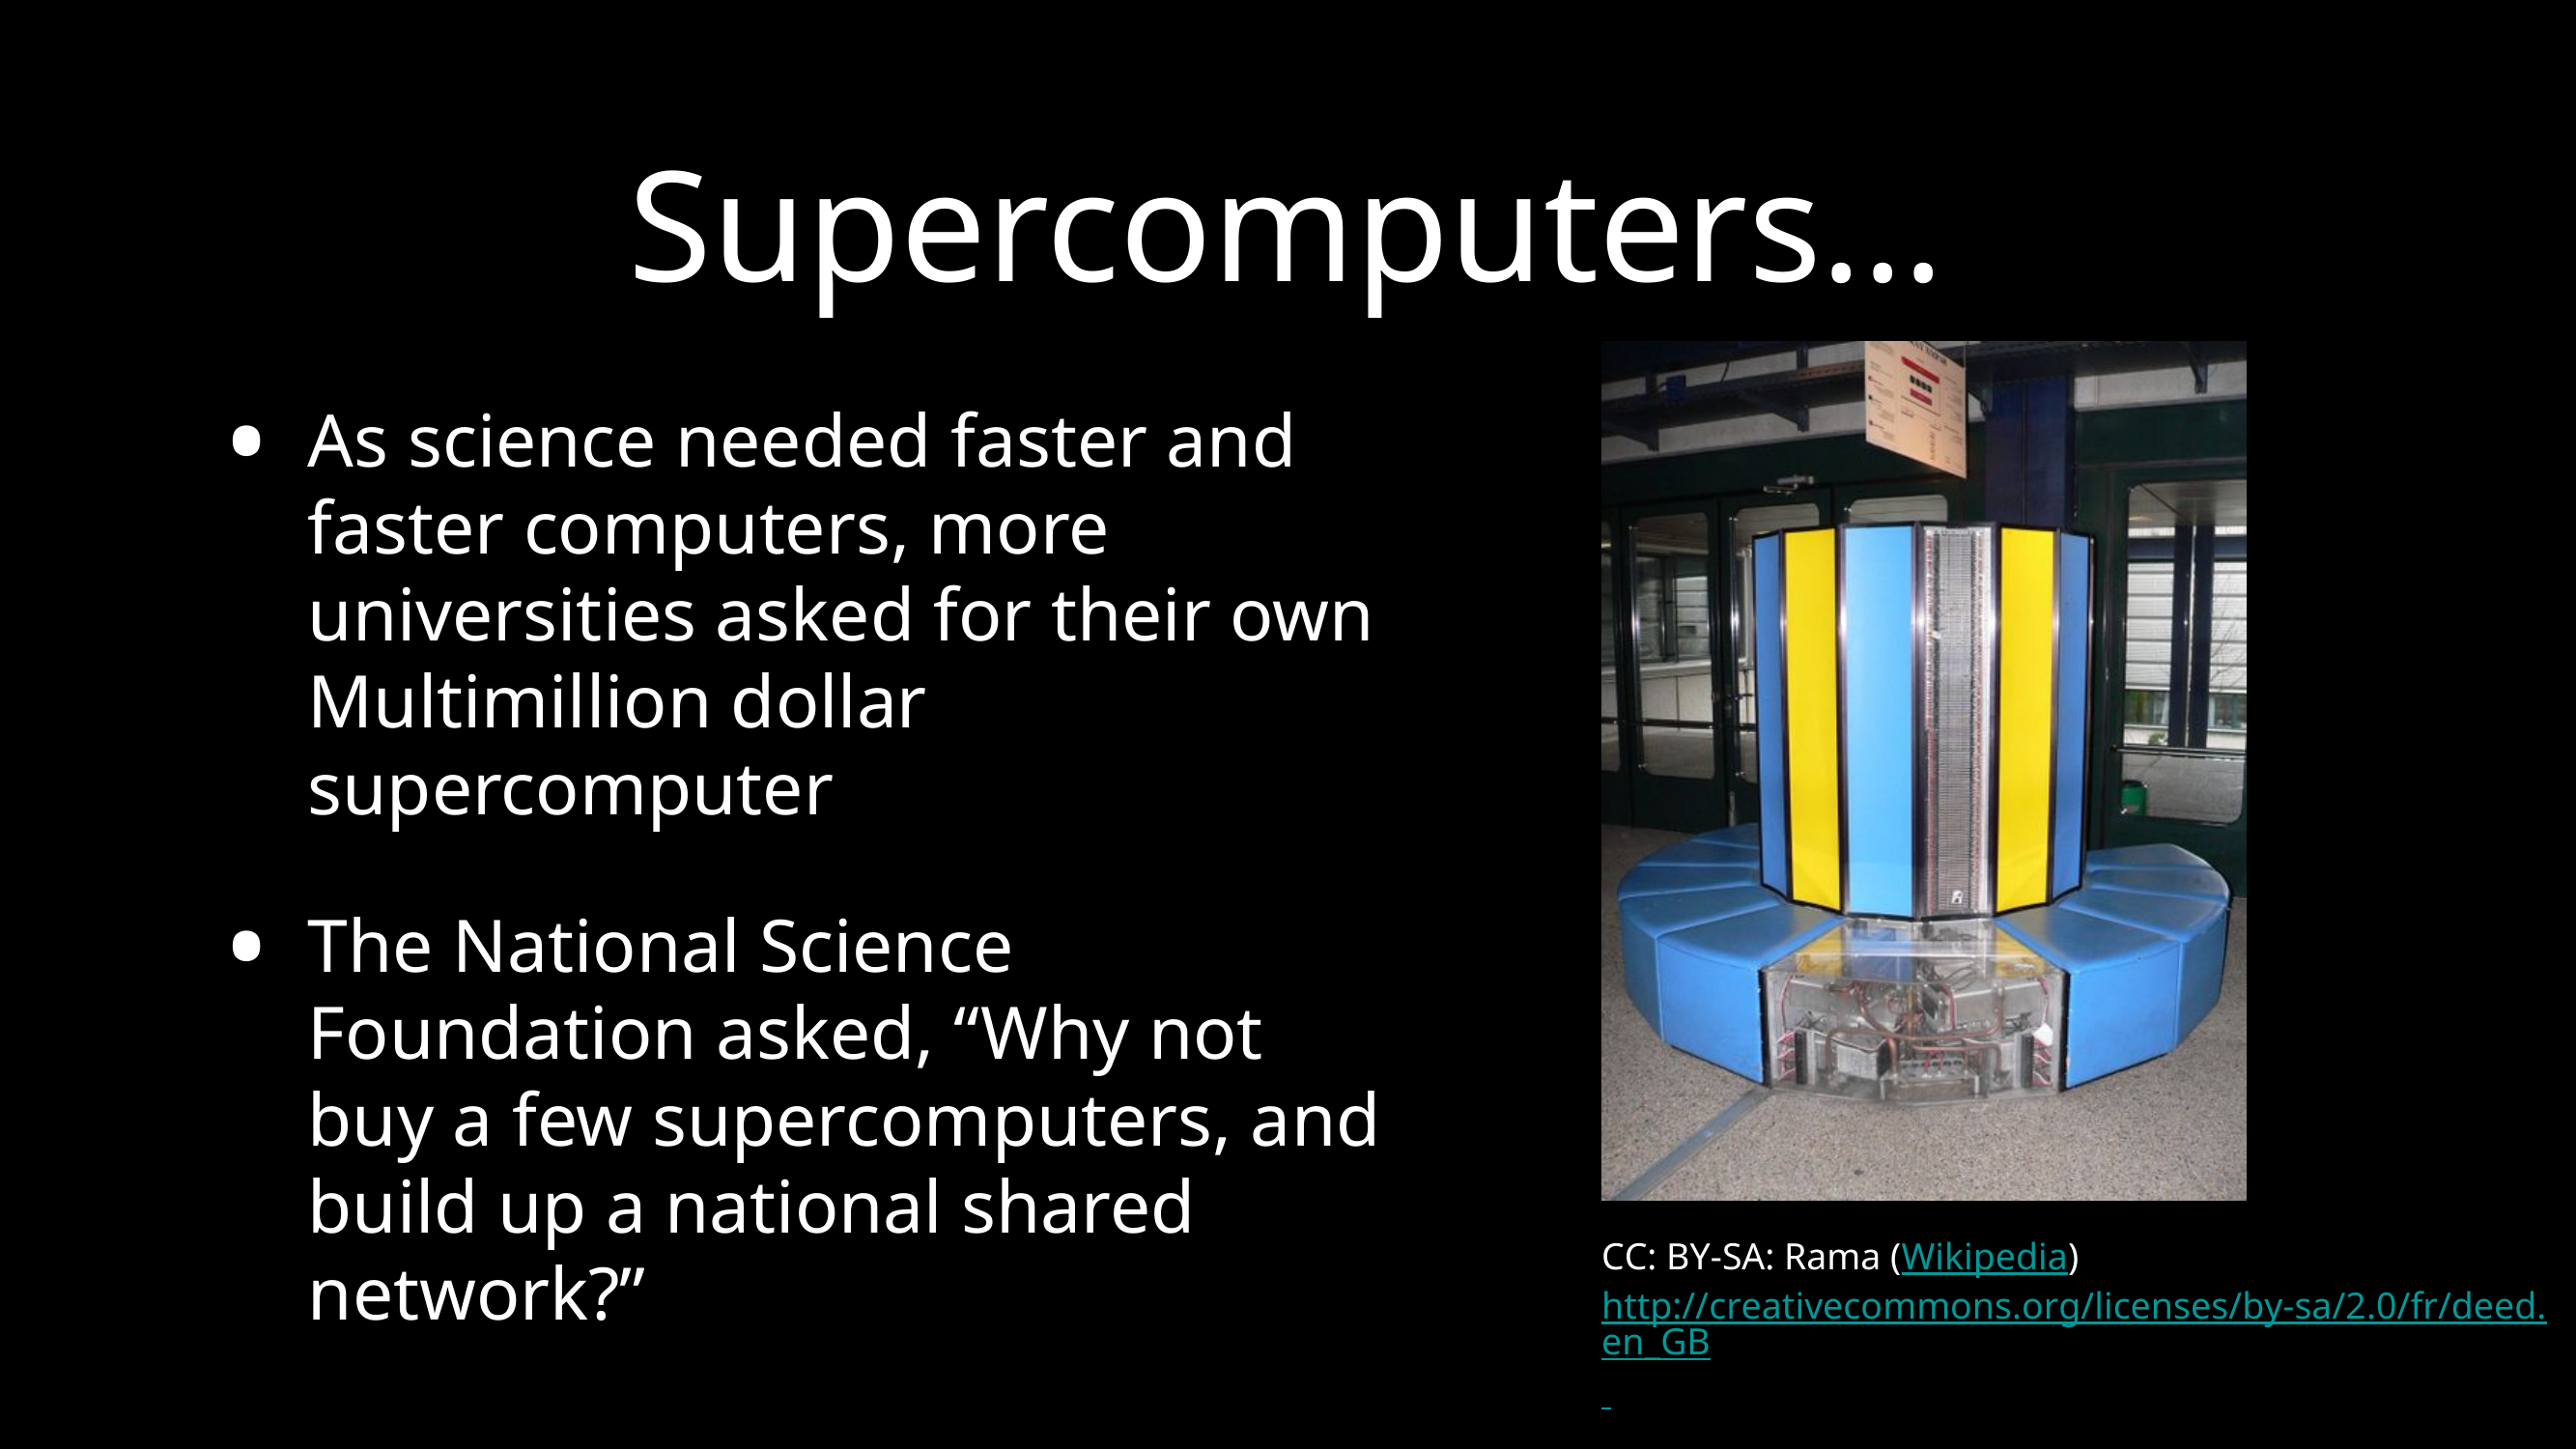

# Supercomputers...
As science needed faster and faster computers, more universities asked for their own Multimillion dollar supercomputer
The National Science Foundation asked, “Why not buy a few supercomputers, and build up a national shared network?”
CC: BY-SA: Rama (Wikipedia)
http://creativecommons.org/licenses/by-sa/2.0/fr/deed.en_GB